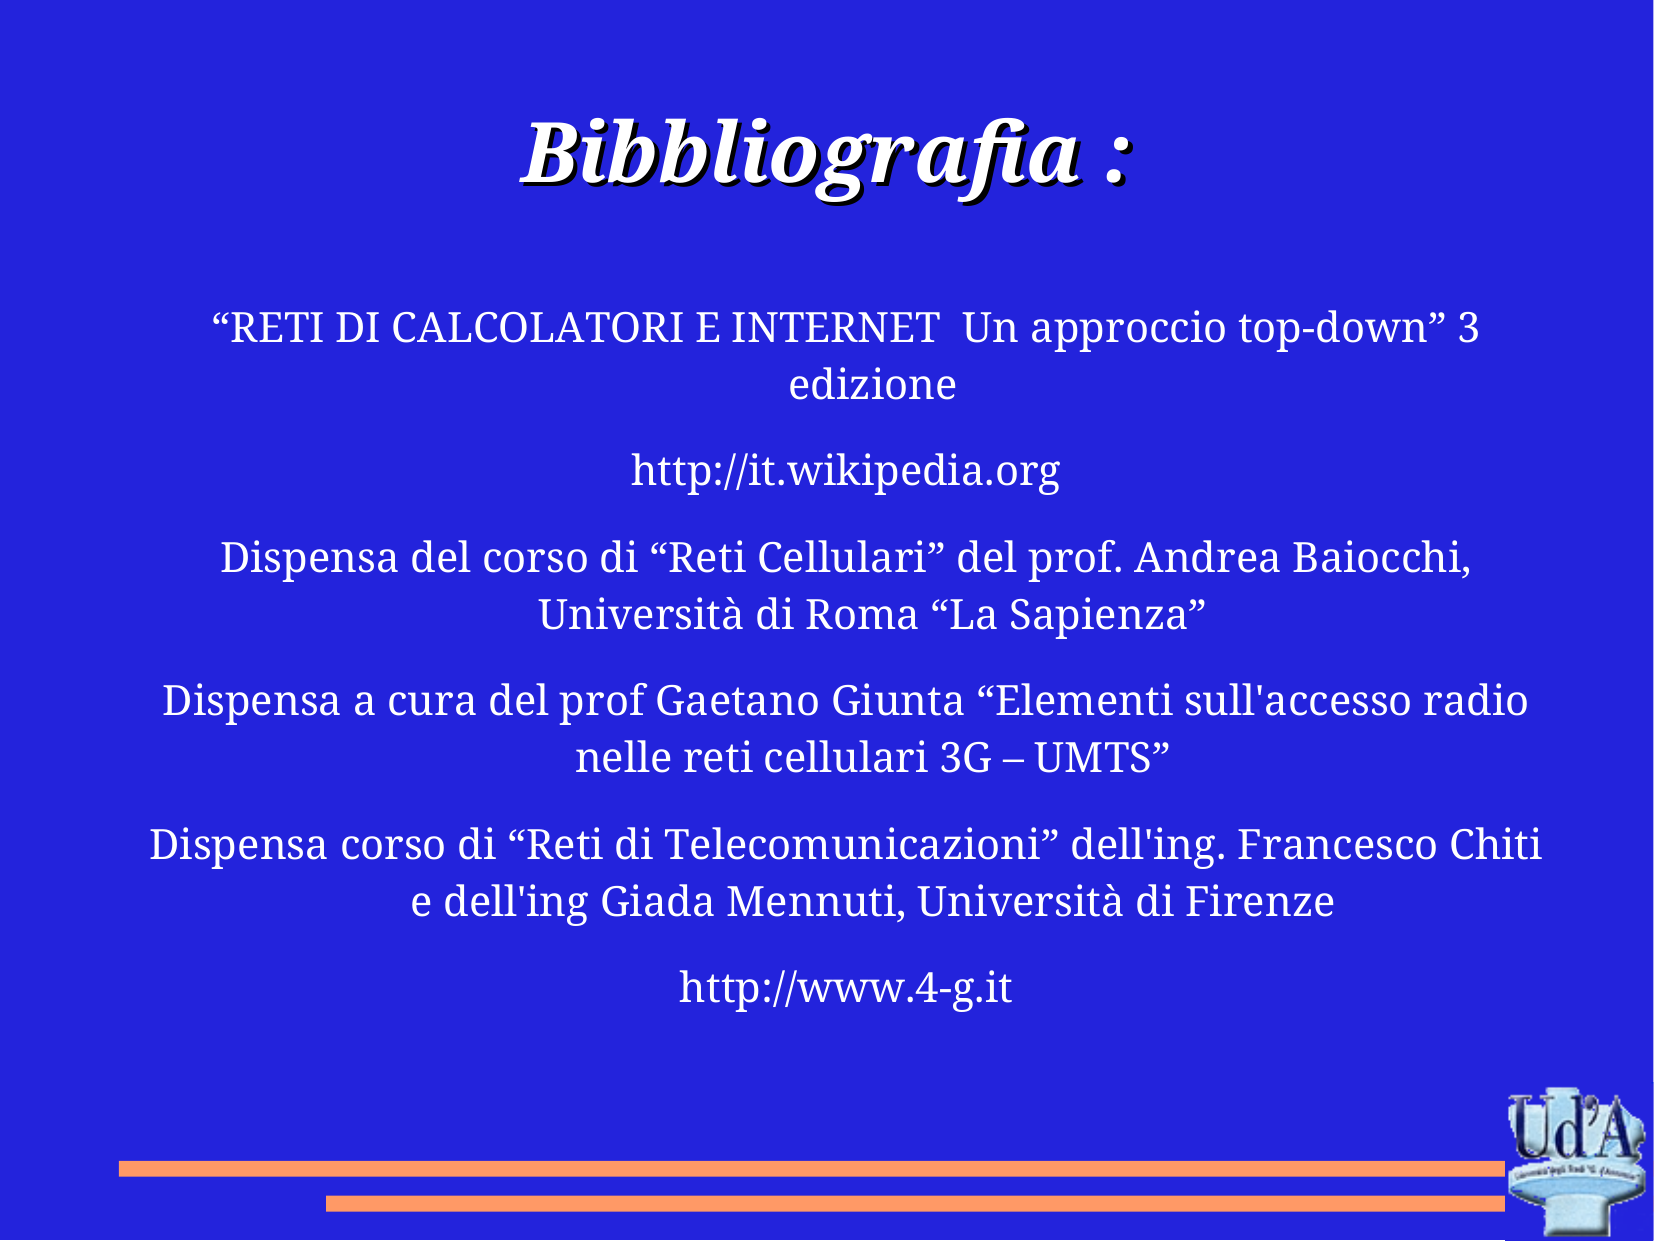

# Bibbliografia :
“RETI DI CALCOLATORI E INTERNET Un approccio top-down” 3 edizione
http://it.wikipedia.org
Dispensa del corso di “Reti Cellulari” del prof. Andrea Baiocchi, Università di Roma “La Sapienza”
Dispensa a cura del prof Gaetano Giunta “Elementi sull'accesso radio nelle reti cellulari 3G – UMTS”
Dispensa corso di “Reti di Telecomunicazioni” dell'ing. Francesco Chiti e dell'ing Giada Mennuti, Università di Firenze
http://www.4-g.it